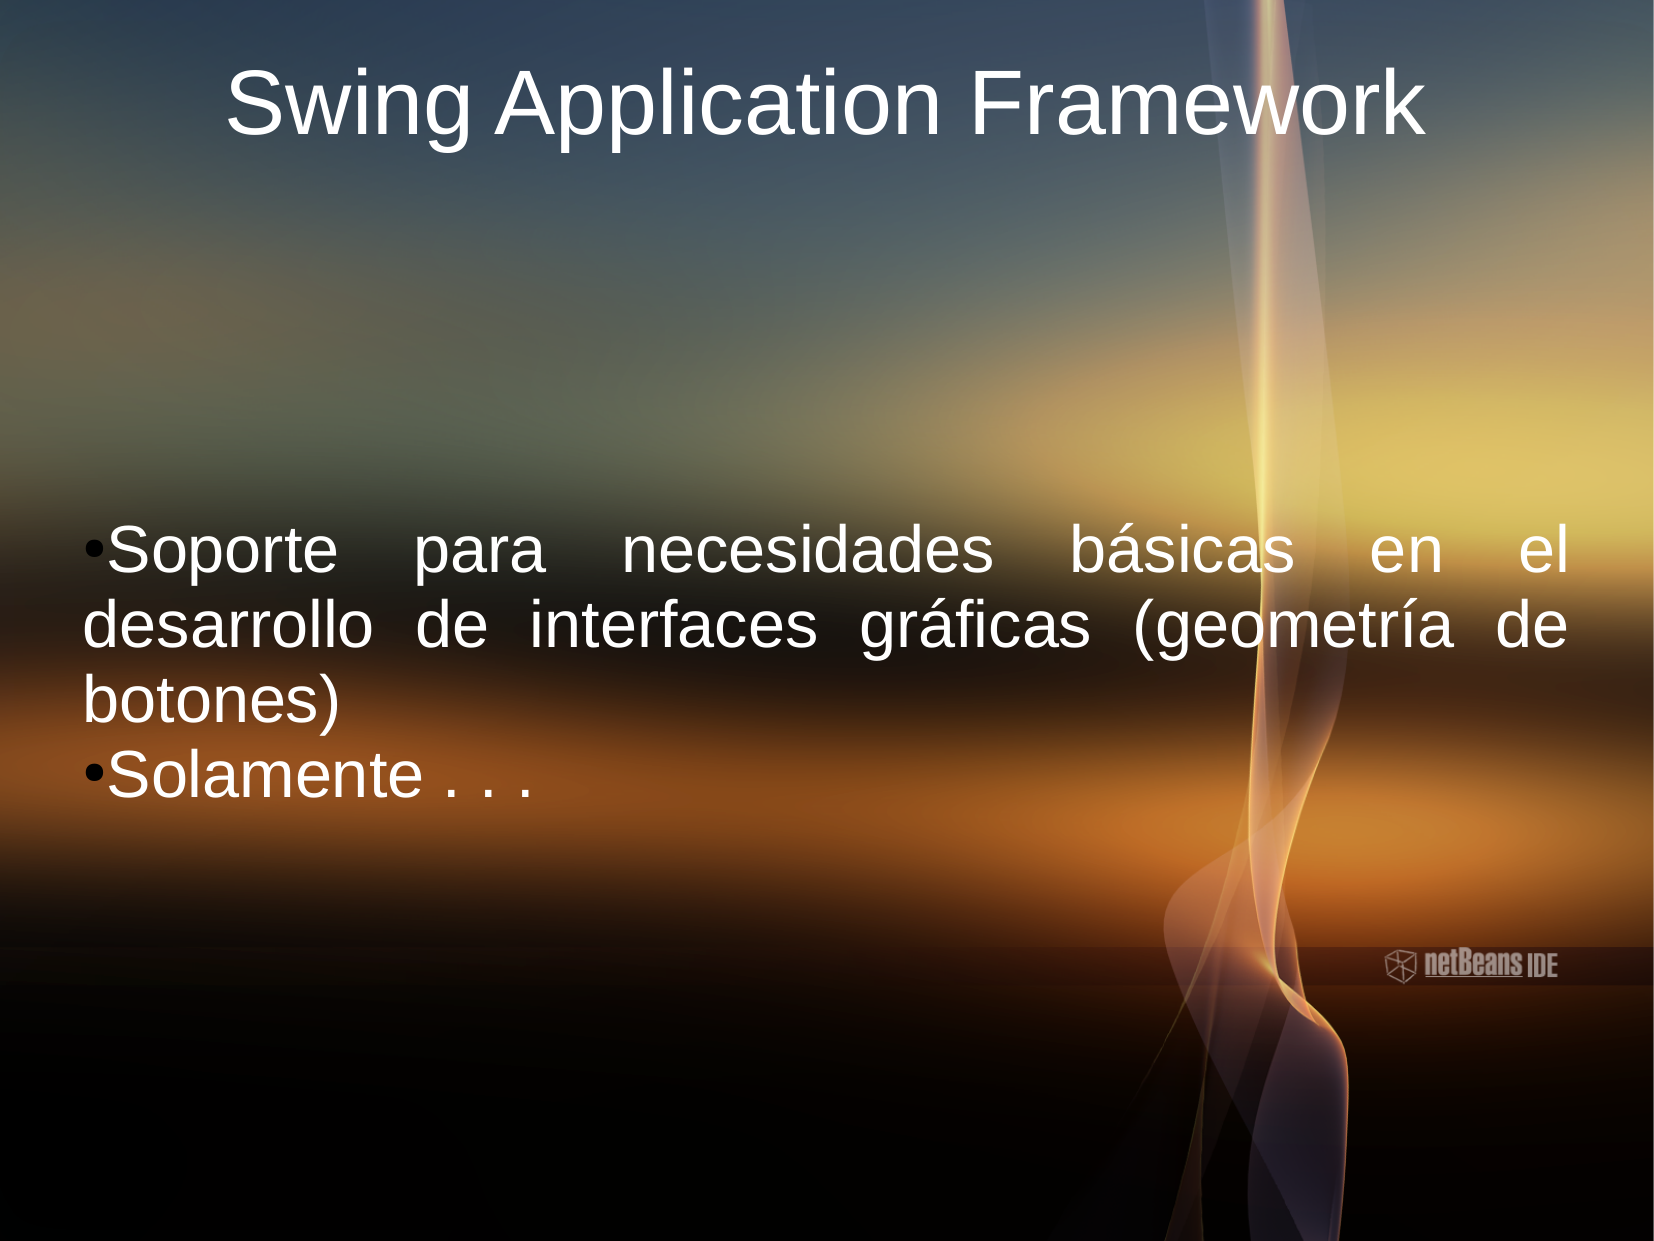

# Swing Application Framework
Soporte para necesidades básicas en el desarrollo de interfaces gráficas (geometría de botones)
Solamente . . .